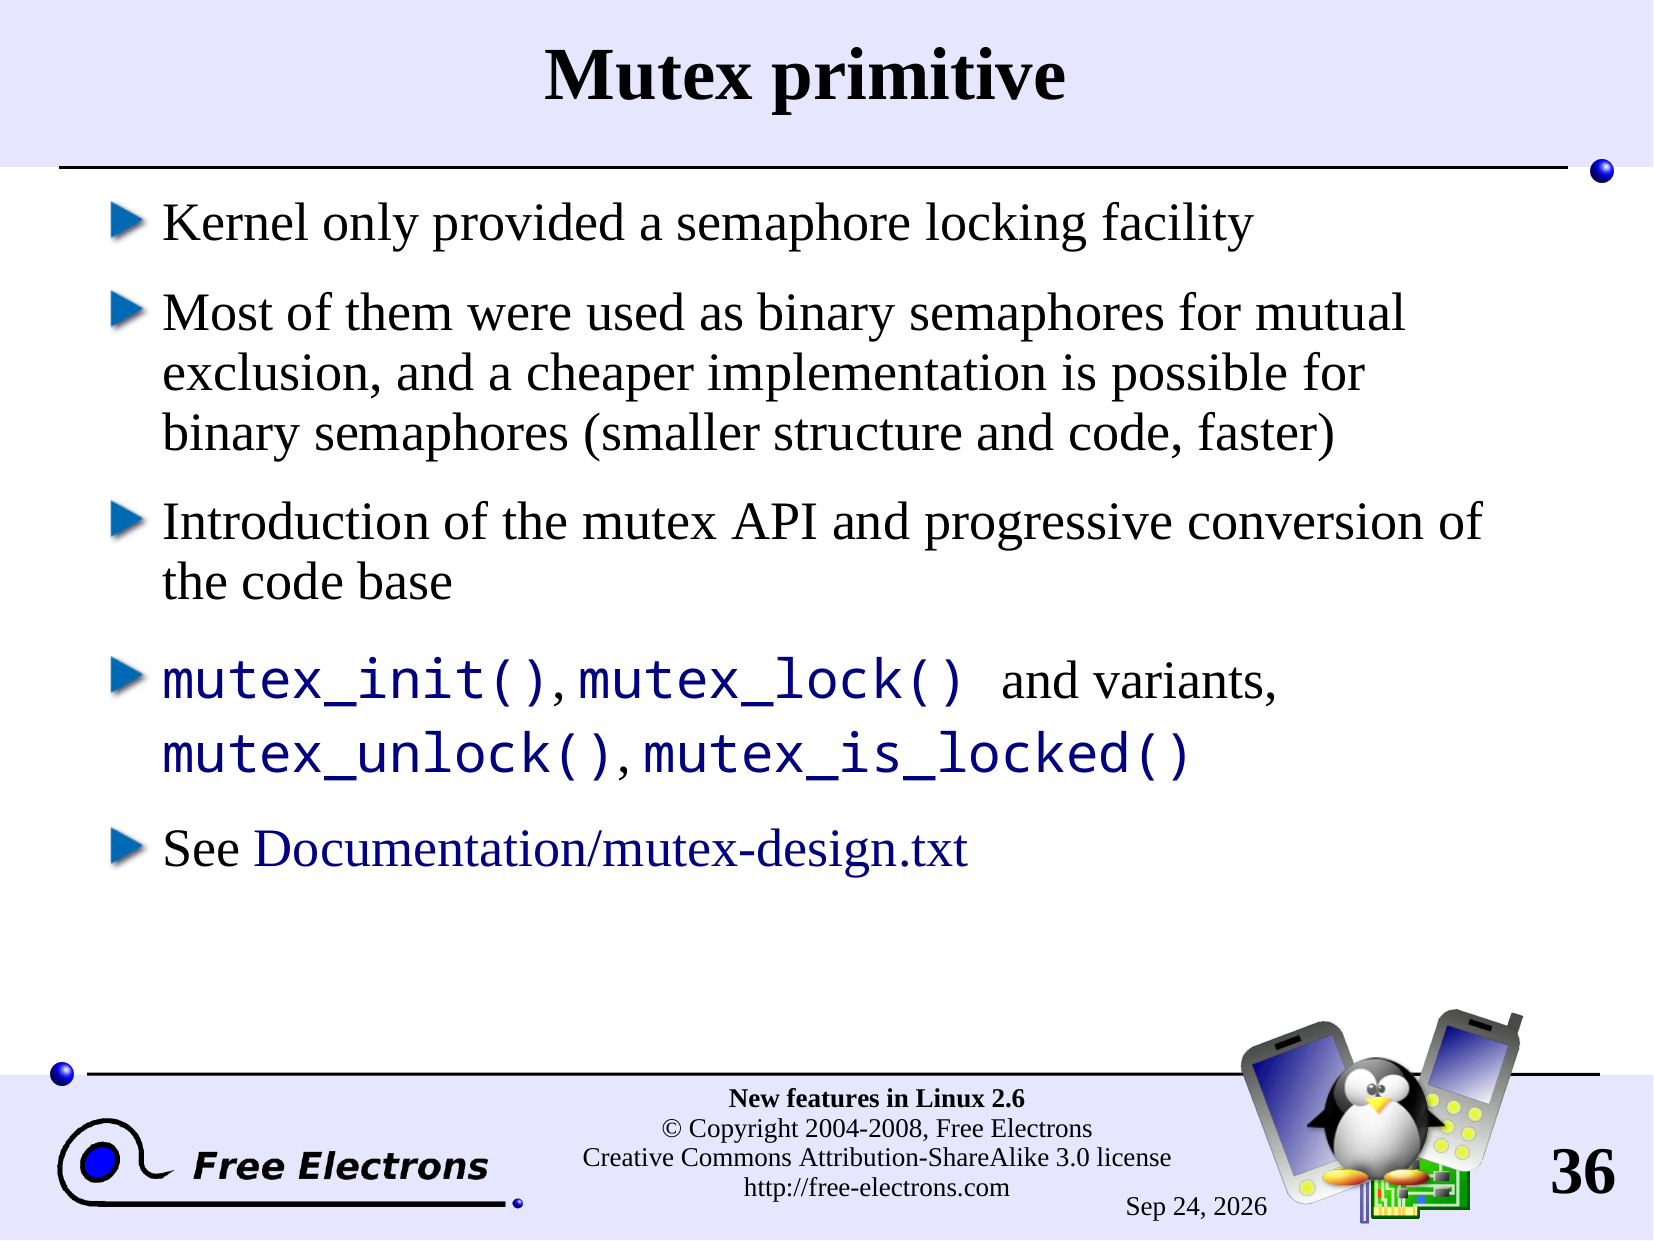

# Mutex primitive
Kernel only provided a semaphore locking facility
Most of them were used as binary semaphores for mutual exclusion, and a cheaper implementation is possible for binary semaphores (smaller structure and code, faster)
Introduction of the mutex API and progressive conversion of the code base
mutex_init(), mutex_lock() and variants, mutex_unlock(), mutex_is_locked()
See Documentation/mutex-design.txt